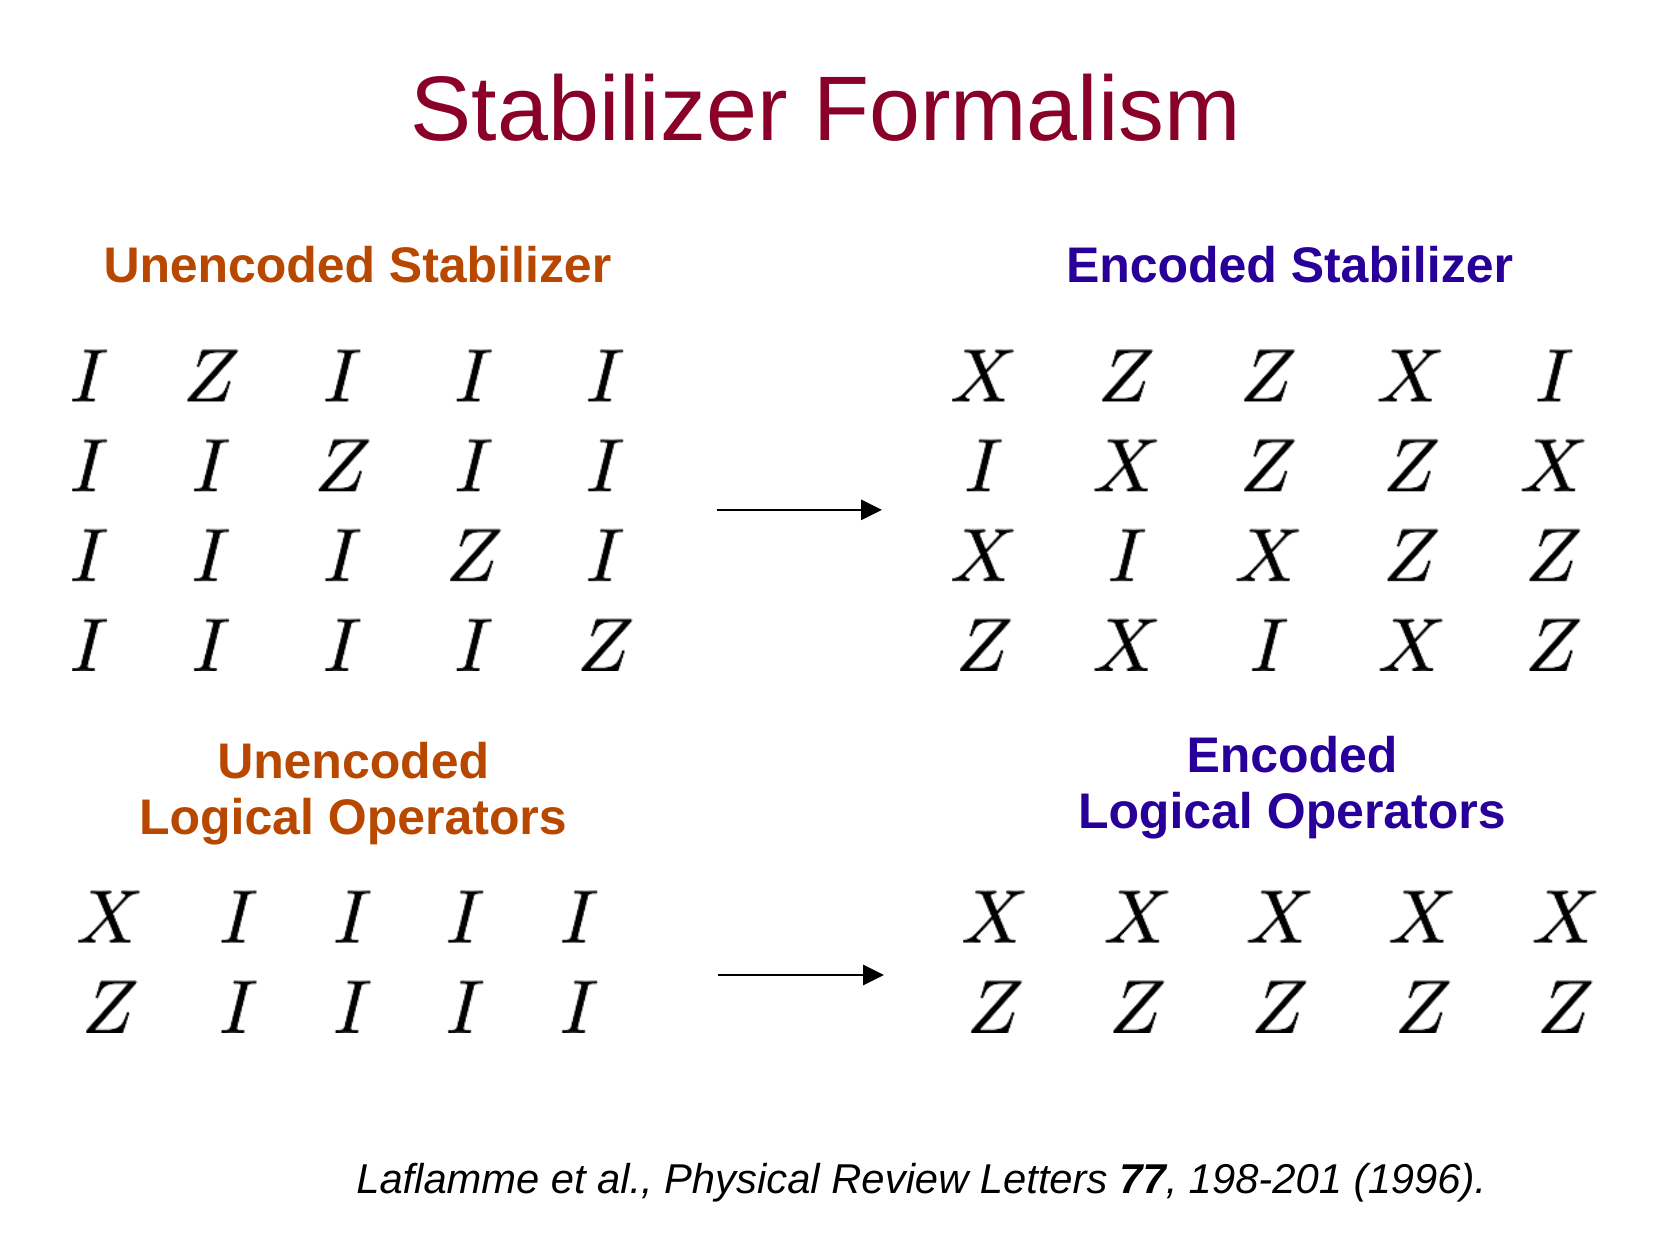

# Stabilizer Formalism
Unencoded Stabilizer
Encoded Stabilizer
Encoded
Logical Operators
Unencoded
Logical Operators
Laflamme et al., Physical Review Letters 77, 198-201 (1996).